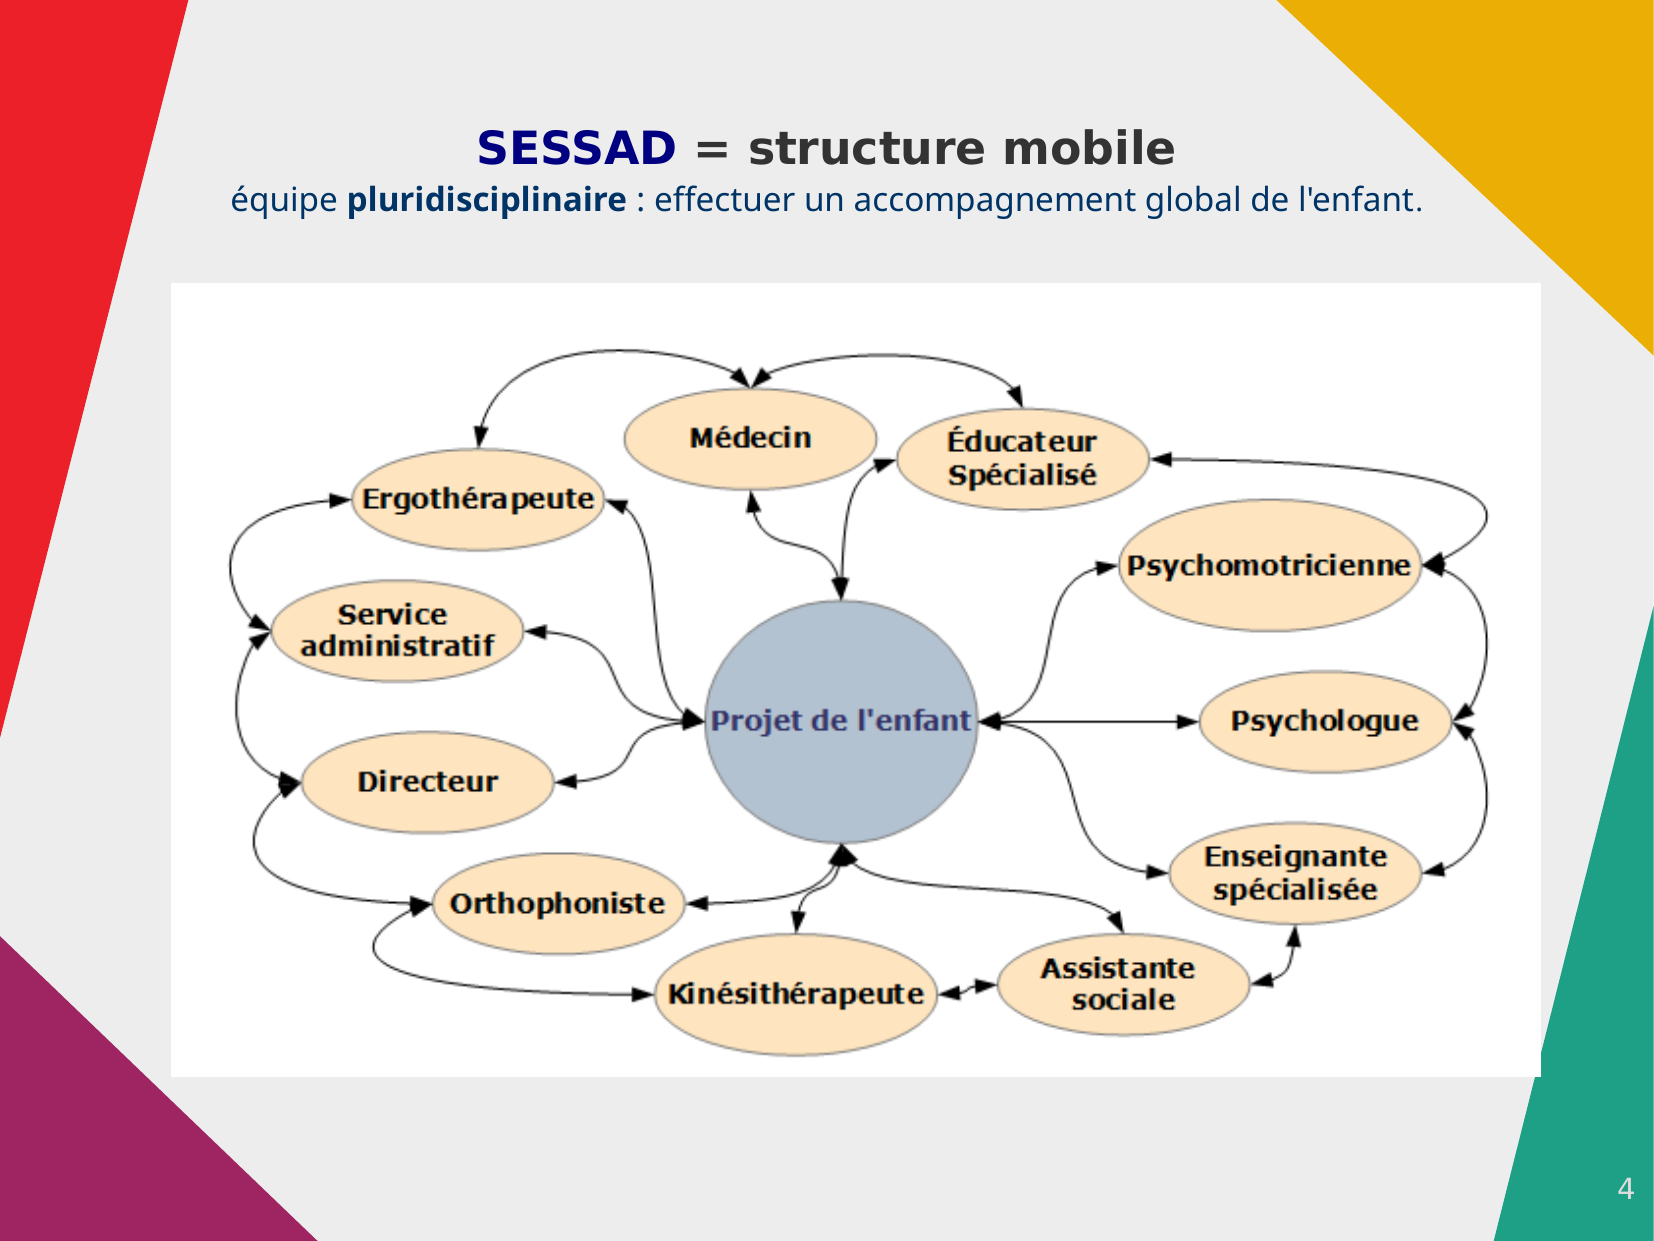

# SESSAD = structure mobile équipe pluridisciplinaire : effectuer un accompagnement global de l'enfant.
4